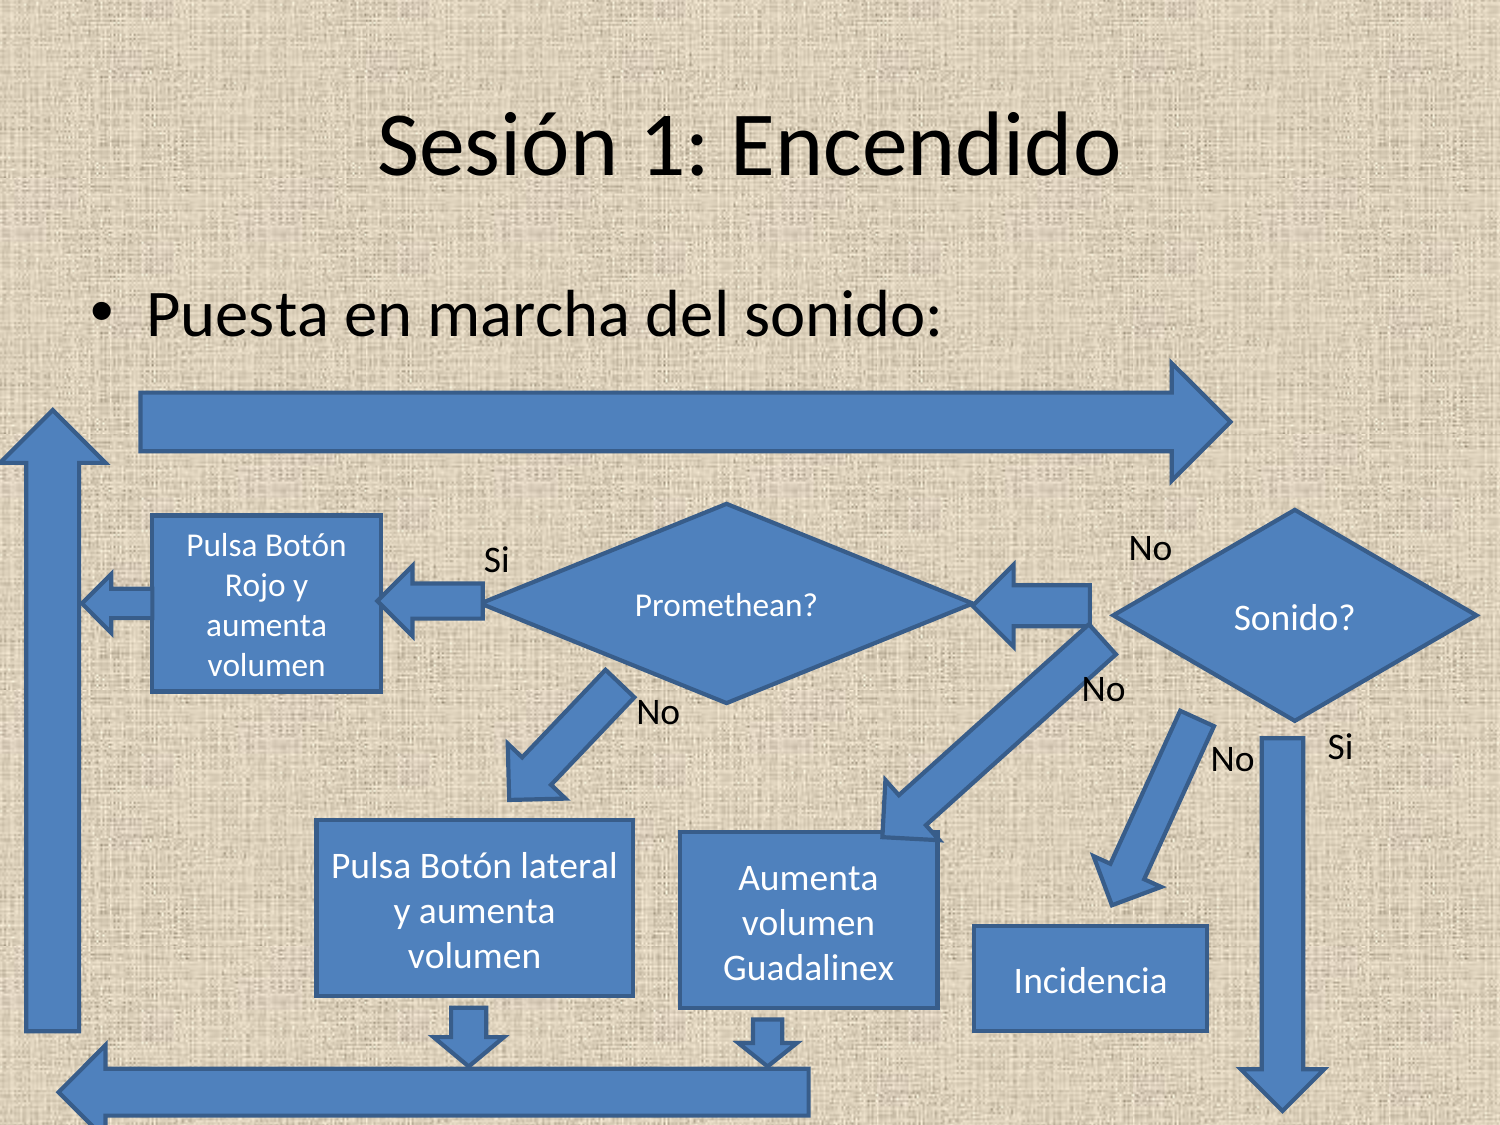

# Sesión 1: Encendido
Puesta en marcha del sonido:
Promethean?
Sonido?
Pulsa Botón Rojo y aumenta volumen
No
Si
No
No
Si
No
Pulsa Botón lateral y aumenta volumen
Aumenta volumen Guadalinex
Incidencia